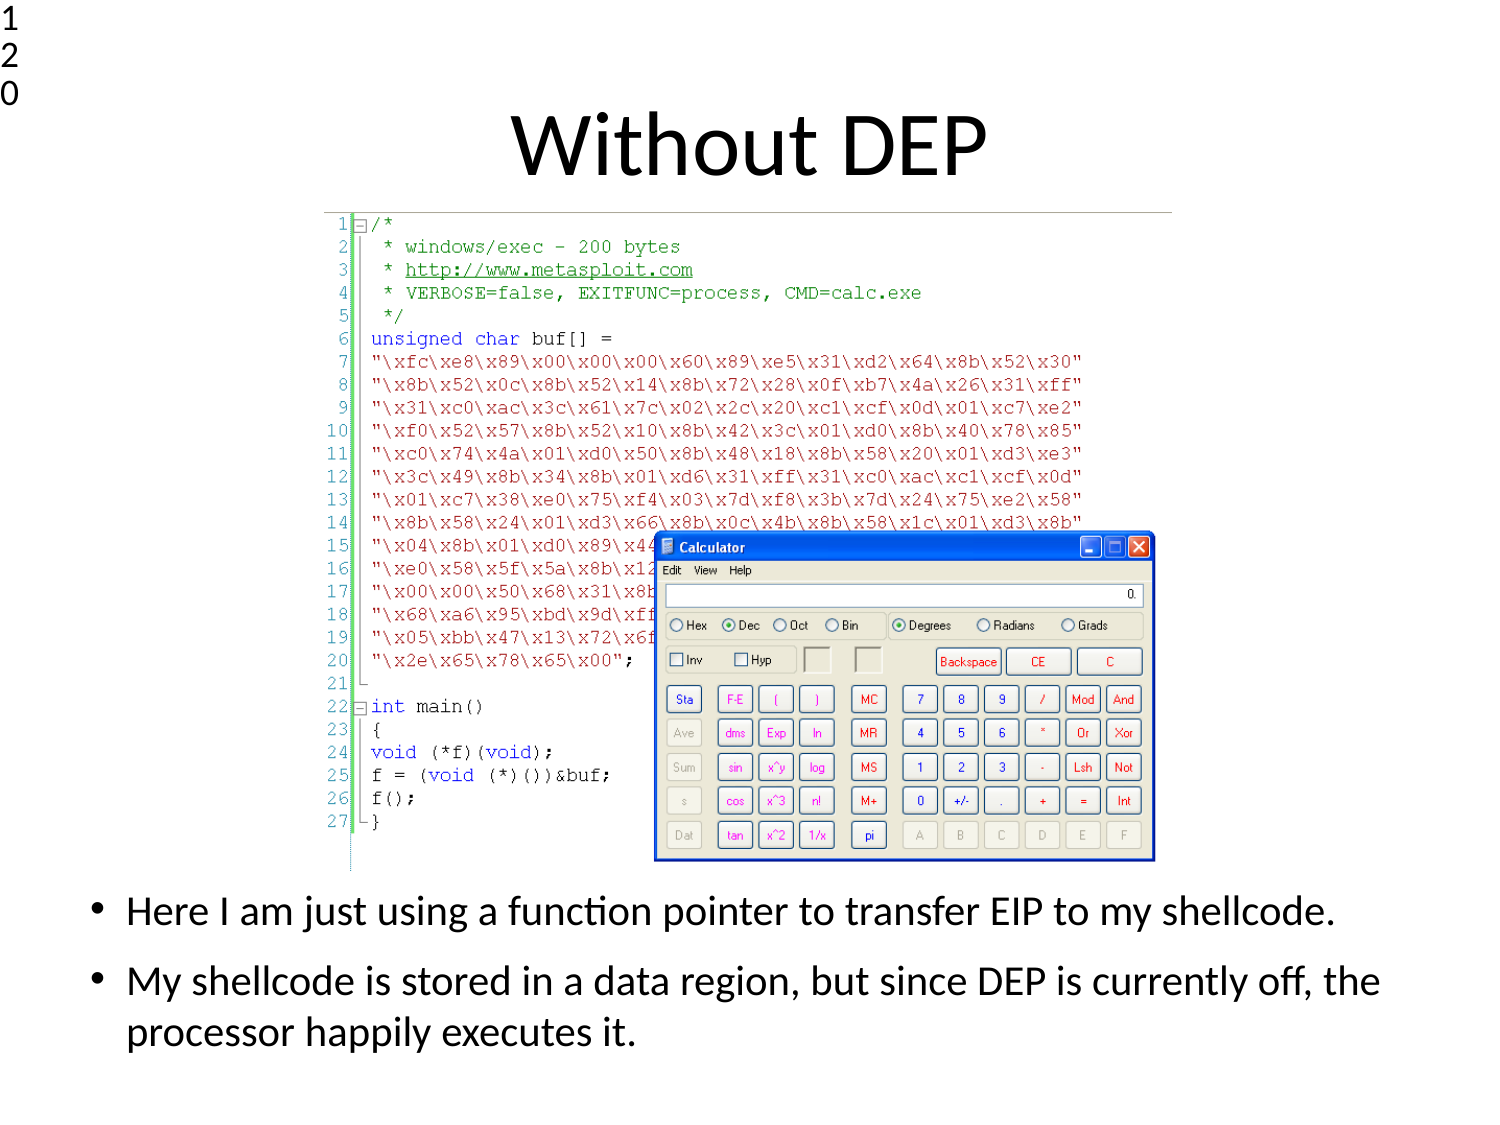

# Without DEP
Here I am just using a function pointer to transfer EIP to my shellcode.
My shellcode is stored in a data region, but since DEP is currently off, the processor happily executes it.